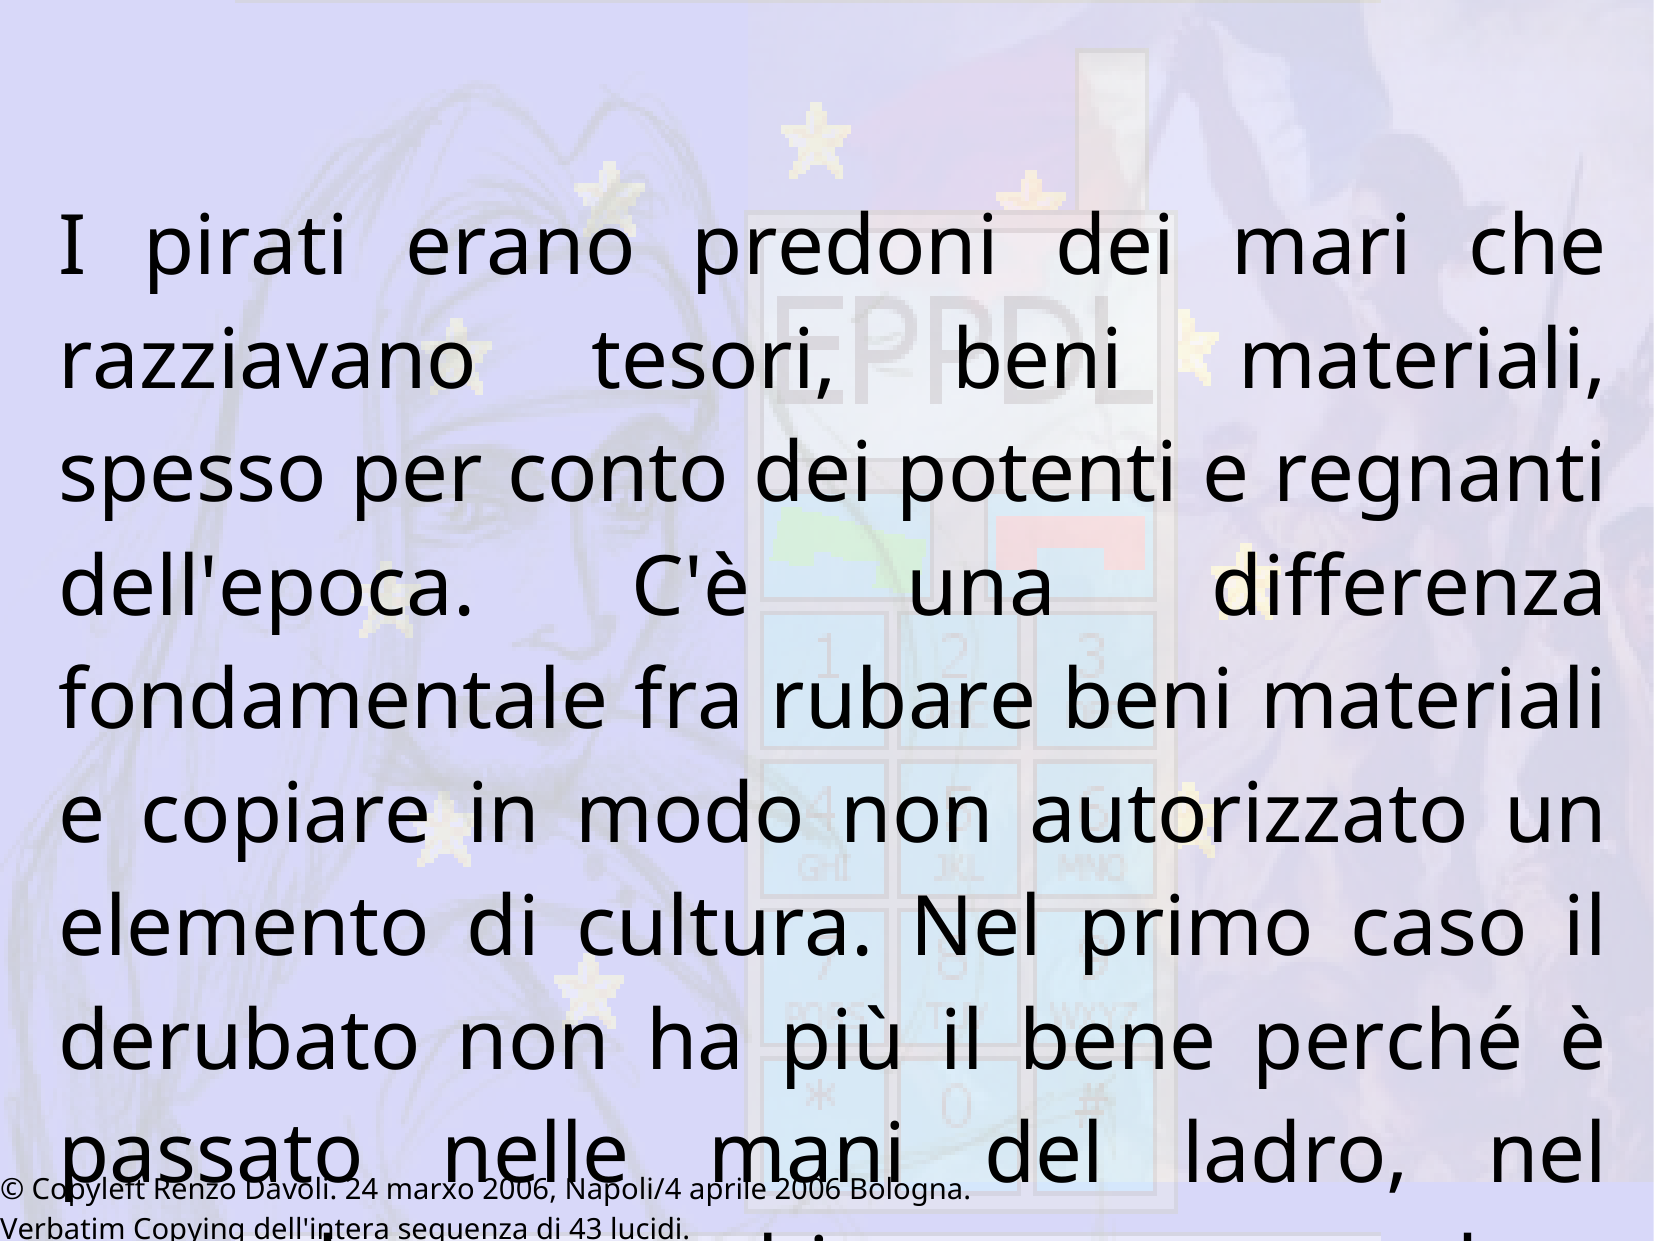

I pirati erano predoni dei mari che razziavano tesori, beni materiali, spesso per conto dei potenti e regnanti dell'epoca. C'è una differenza fondamentale fra rubare beni materiali e copiare in modo non autorizzato un elemento di cultura. Nel primo caso il derubato non ha più il bene perché è passato nelle mani del ladro, nel secondo entrambi possono godere dell'opera, sebbene in modo non autorizzato. La volontà dell'autore, nonché la paternità dell'opera sono sacre, l'atto compiuto è quindi sicuramente immorale e non deve essere compiuto. Però non è pirateria, il termine è improprio.